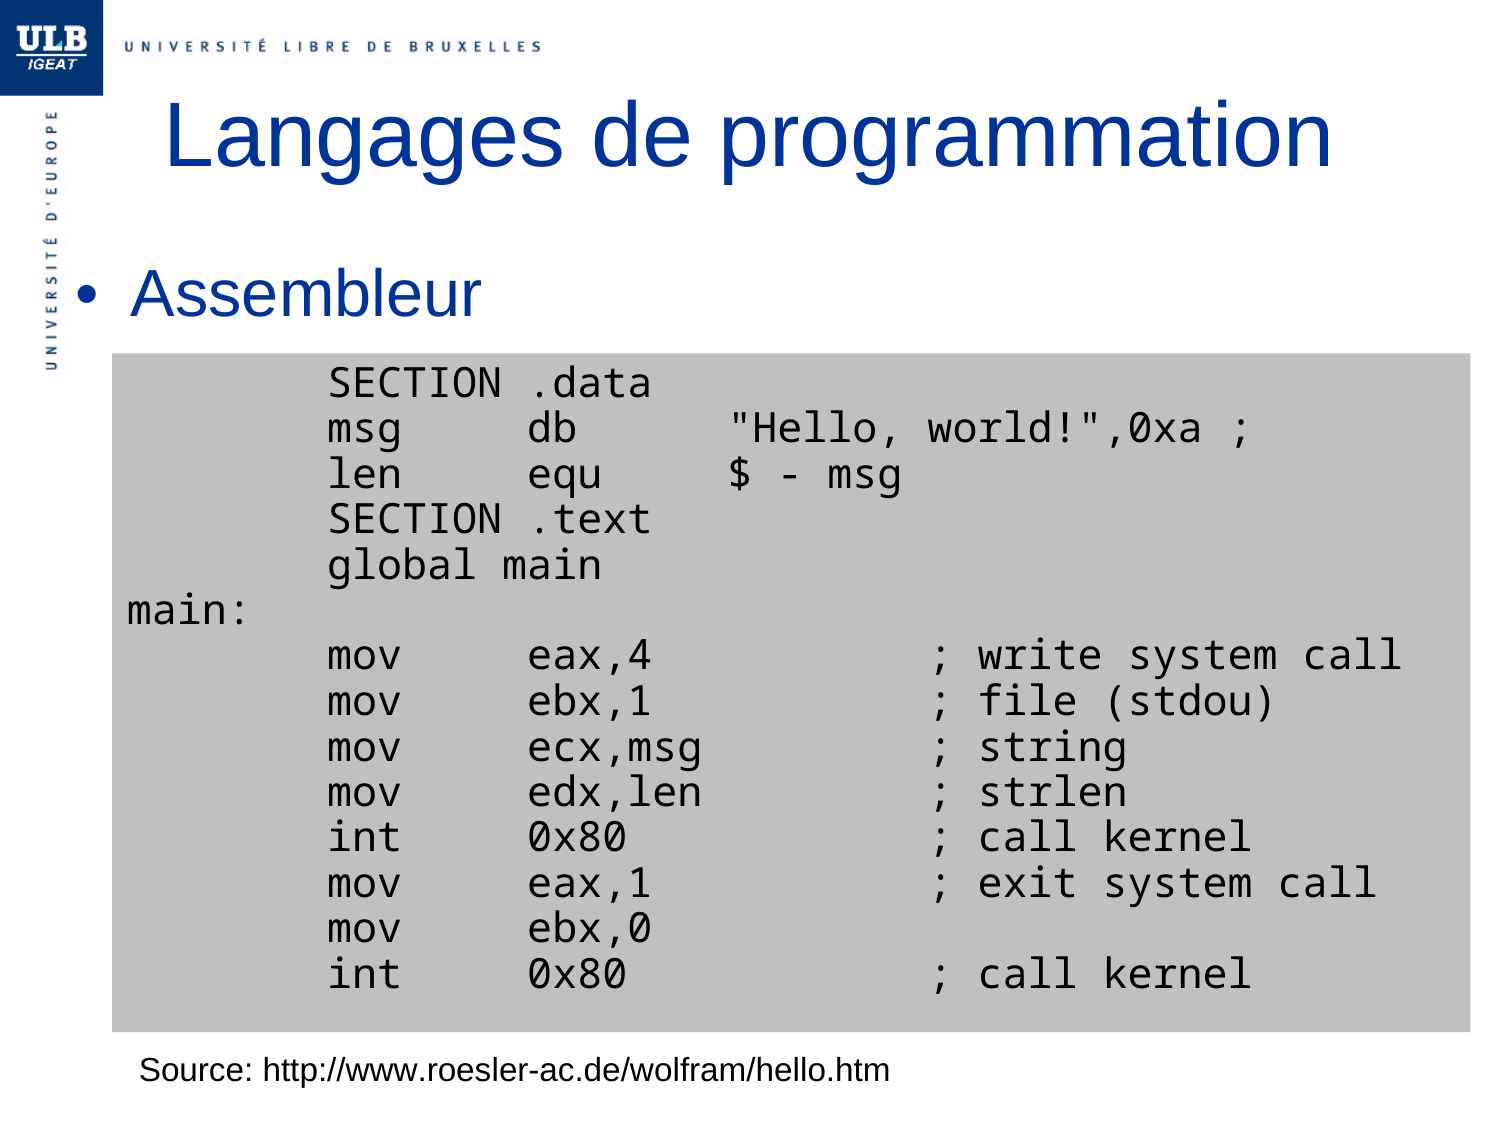

# Langages de programmation
Assembleur
 SECTION .data
 msg db "Hello, world!",0xa ;
 len equ $ - msg
 SECTION .text
 global main
main:
 mov eax,4 ; write system call
 mov ebx,1 ; file (stdou)
 mov ecx,msg ; string
 mov edx,len ; strlen
 int 0x80 ; call kernel
 mov eax,1 ; exit system call
 mov ebx,0
 int 0x80 ; call kernel
Source: http://www.roesler-ac.de/wolfram/hello.htm